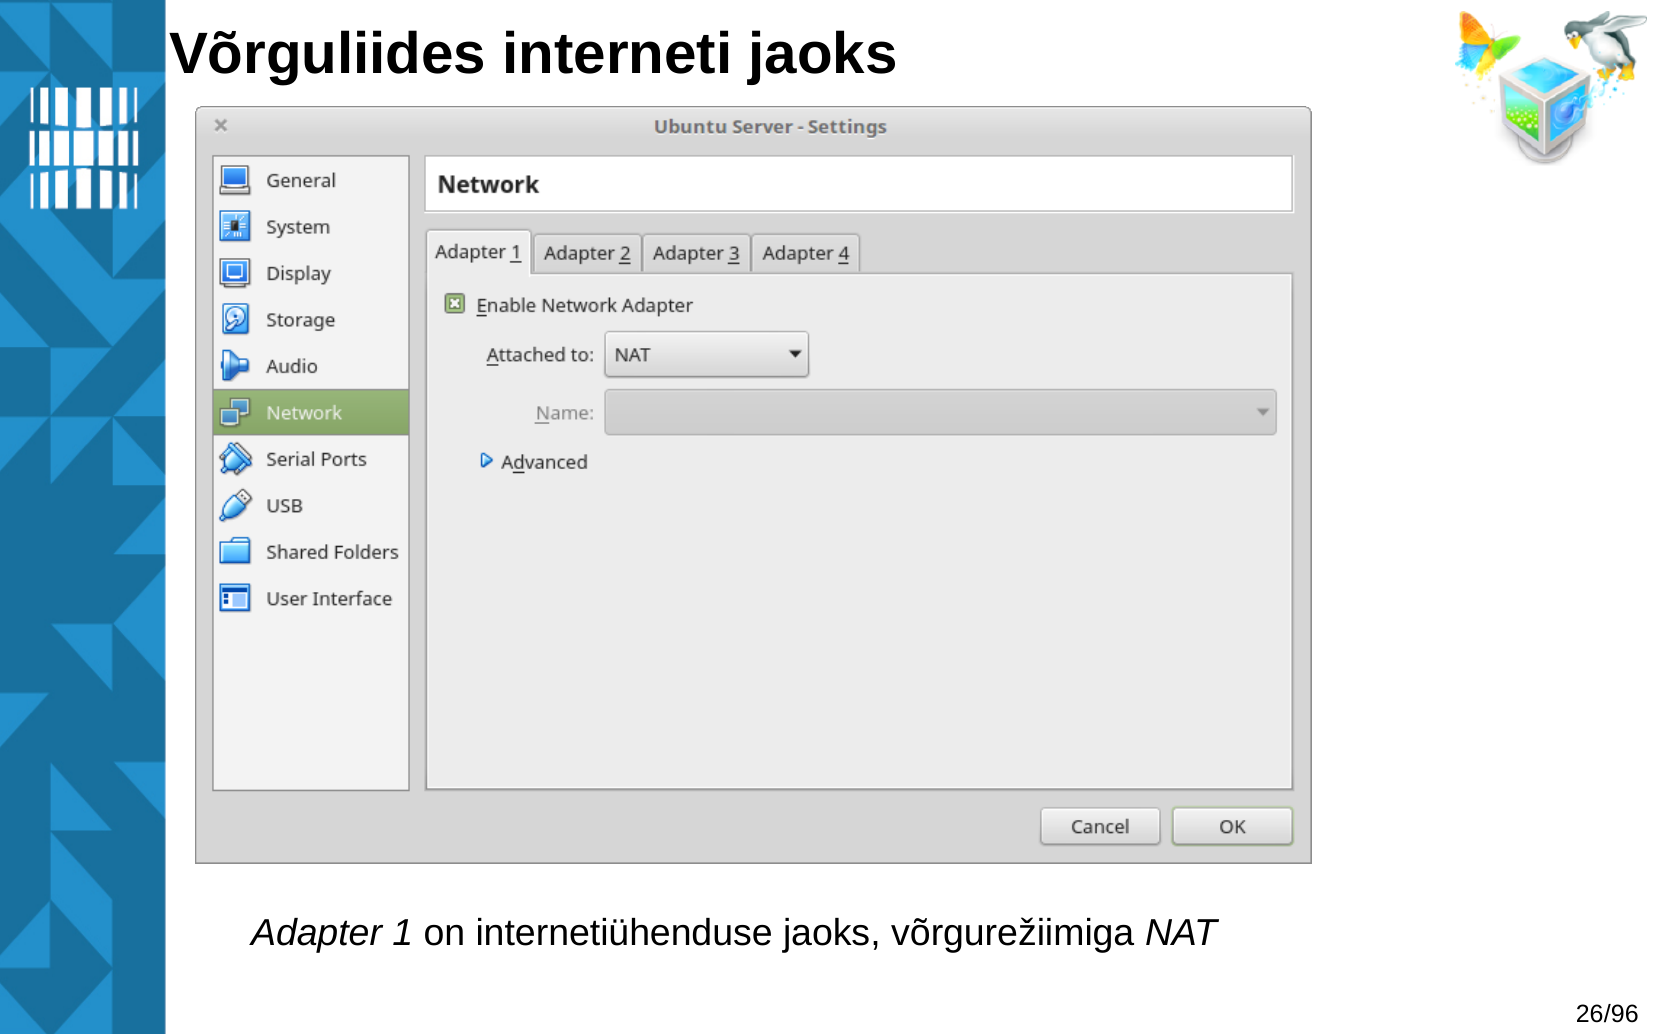

# Võrguliides interneti jaoks
Adapter 1 on internetiühenduse jaoks, võrgurežiimiga NAT